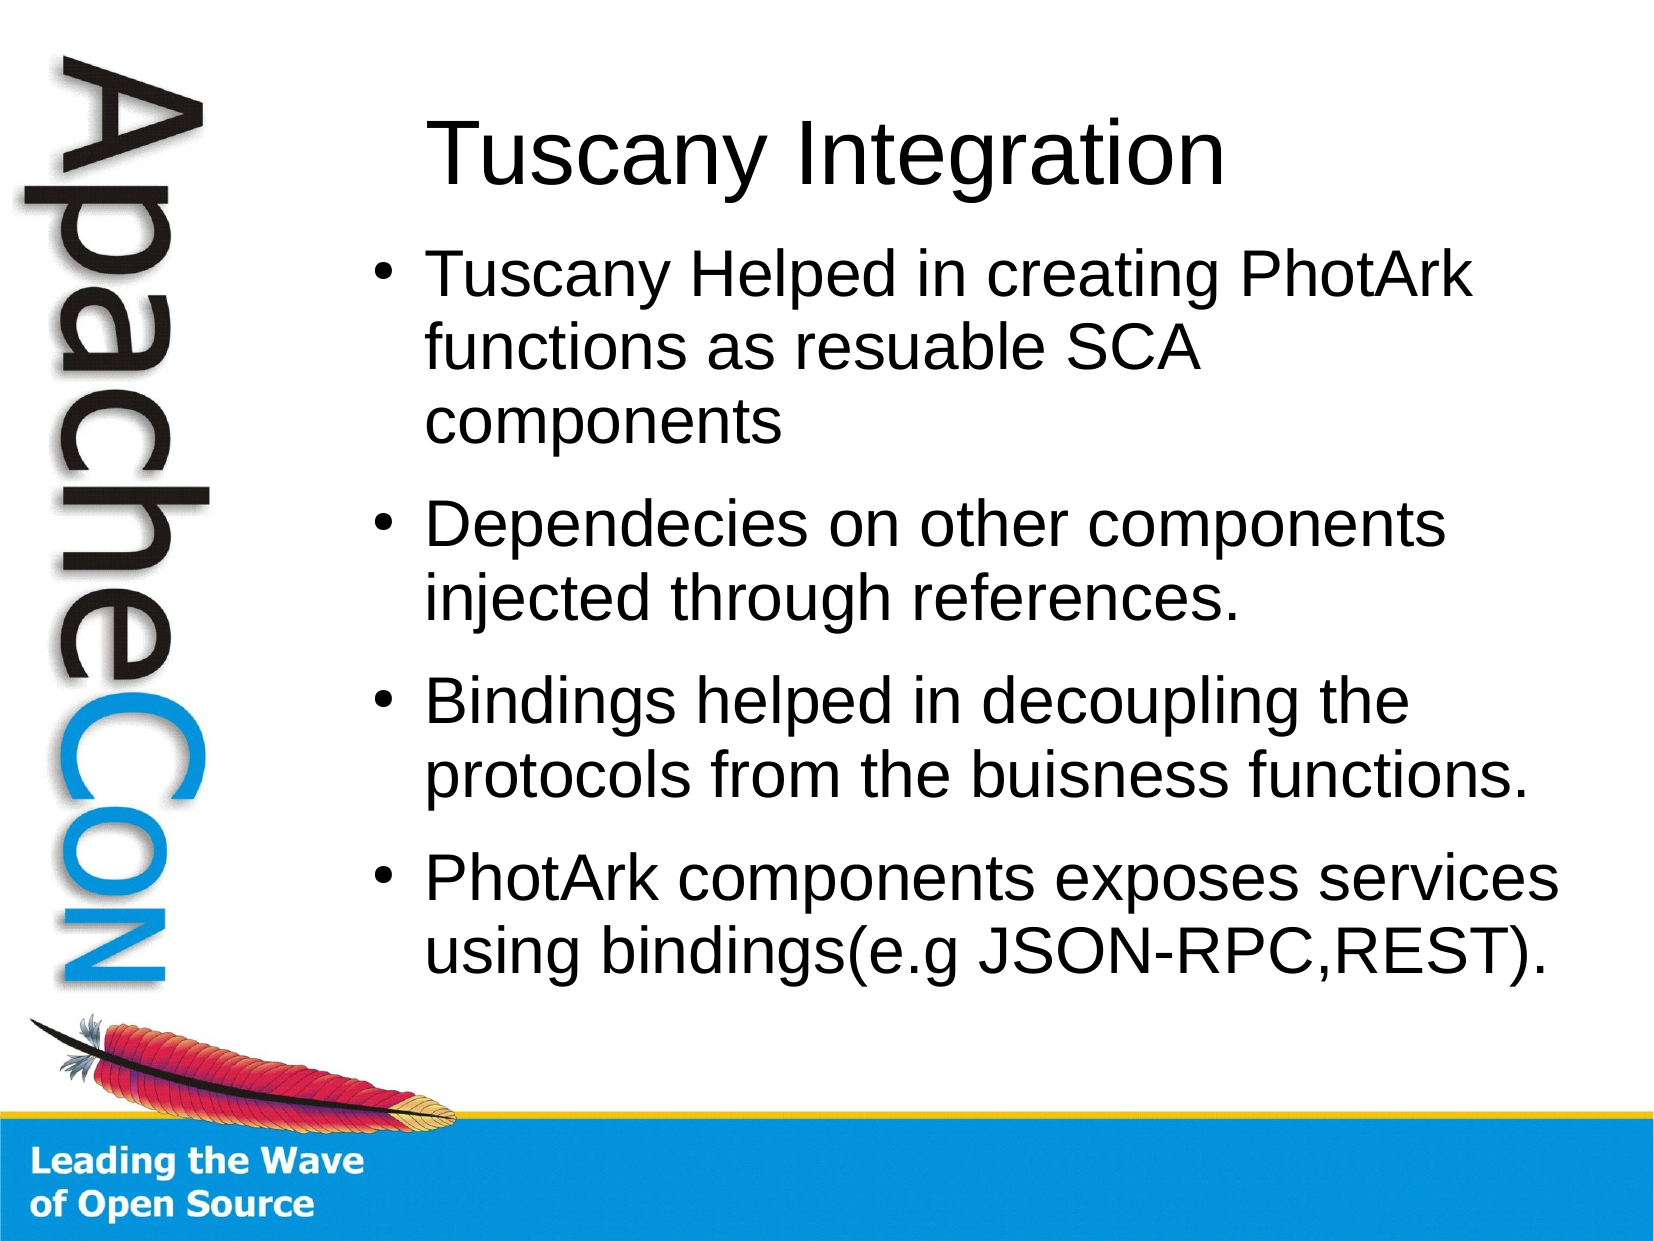

# Tuscany Integration
Tuscany Helped in creating PhotArk functions as resuable SCA components
Dependecies on other components injected through references.
Bindings helped in decoupling the protocols from the buisness functions.
PhotArk components exposes services using bindings(e.g JSON-RPC,REST).